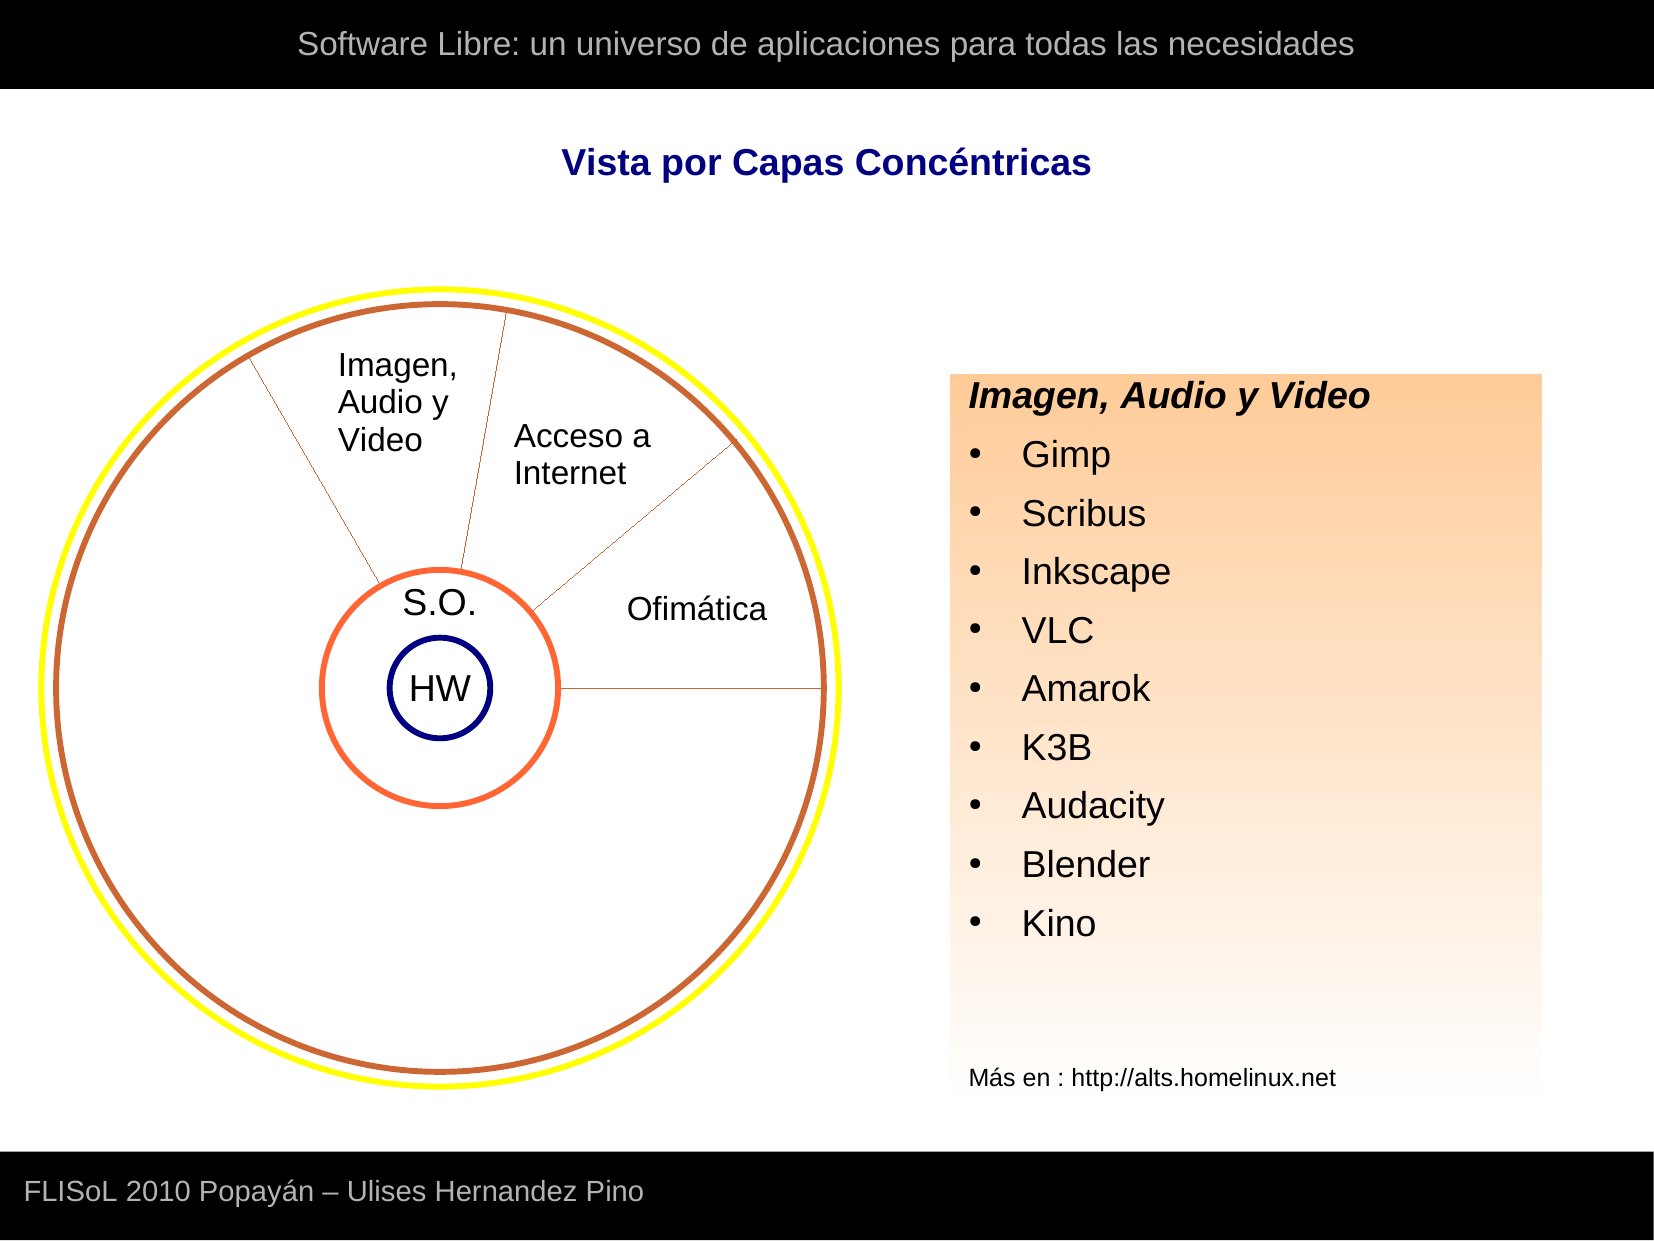

Vista por Capas Concéntricas
Imagen,
Audio y
Video
# Imagen, Audio y Video
Gimp
Scribus
Inkscape
VLC
Amarok
K3B
Audacity
Blender
Kino
Más en : http://alts.homelinux.net
Acceso a
Internet
S.O.
Ofimática
HW